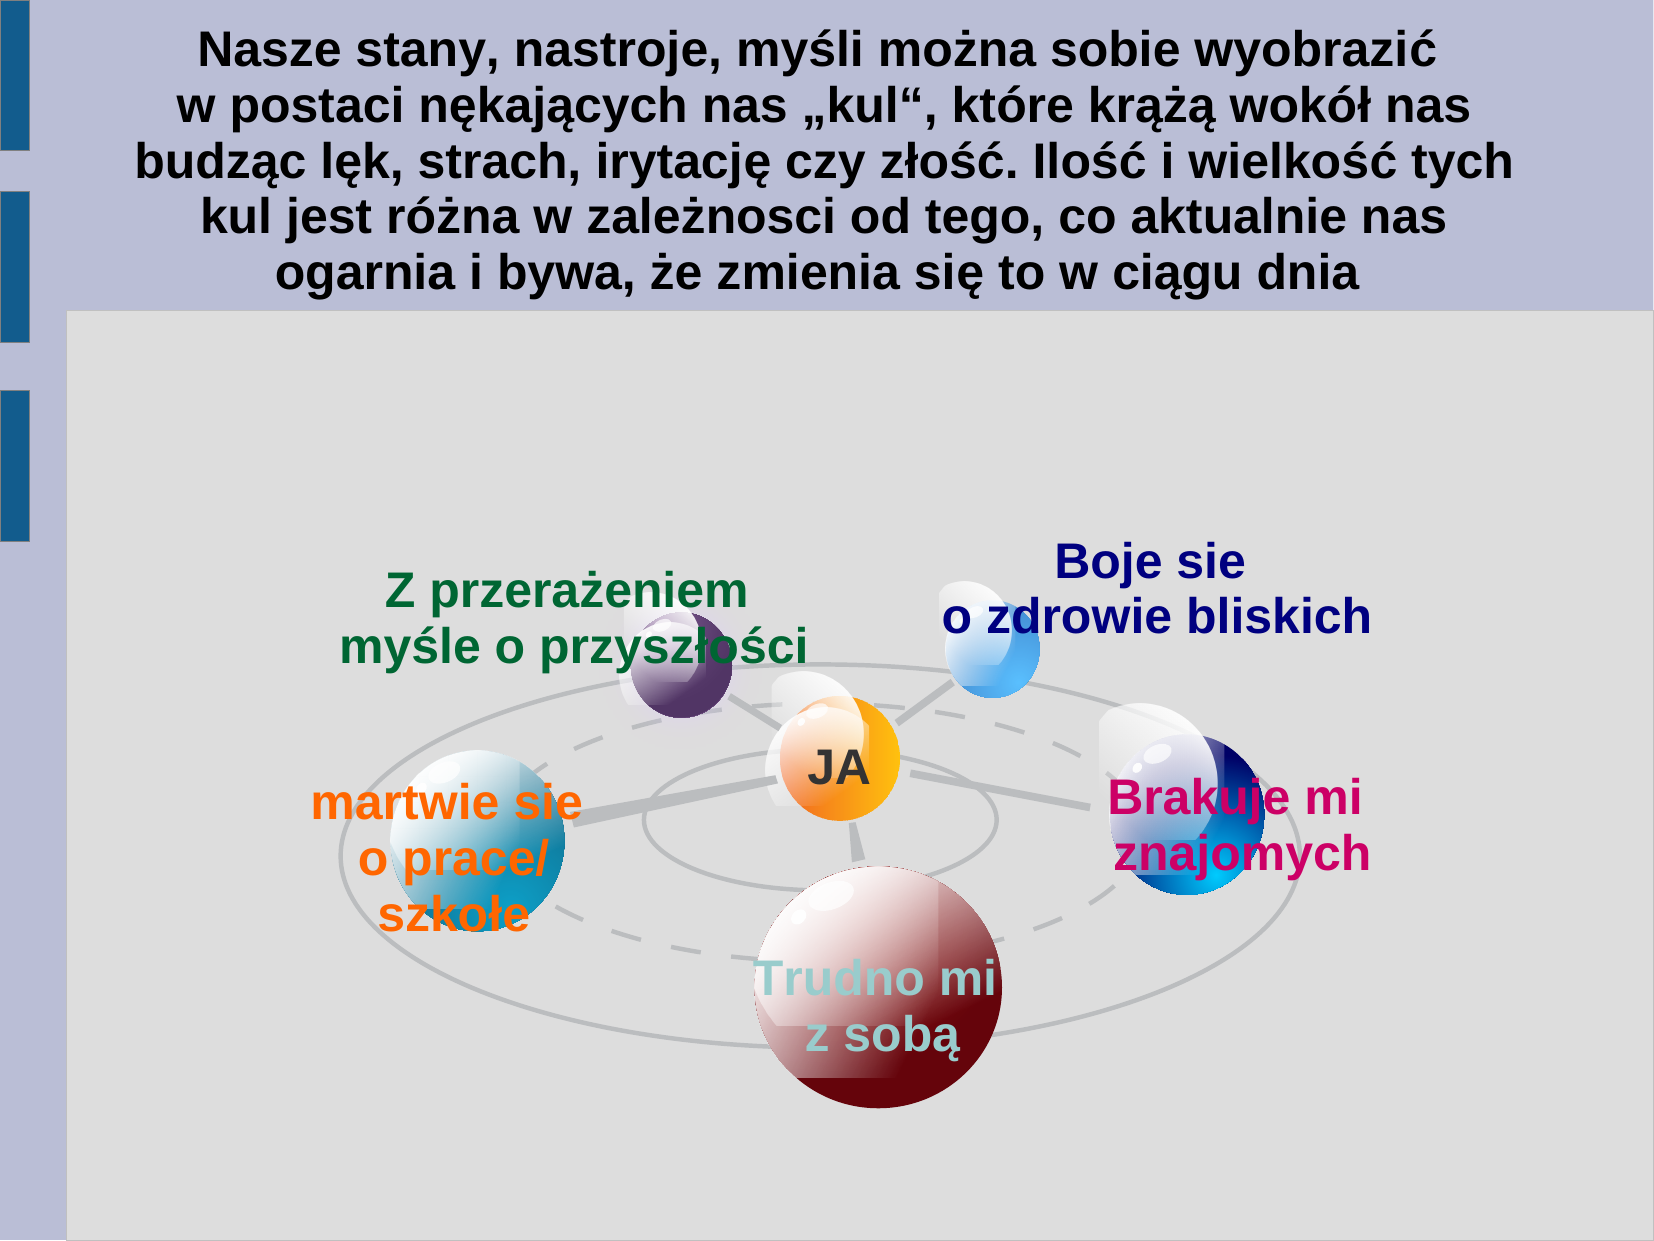

# Nasze stany, nastroje, myśli można sobie wyobrazić w postaci nękających nas „kul“, które krążą wokół nas budząc lęk, strach, irytację czy złość. Ilość i wielkość tych kul jest różna w zależnosci od tego, co aktualnie nas ogarnia i bywa, że zmienia się to w ciągu dnia
Boje sie
o zdrowie bliskich
Z przerażeniem
myśle o przyszłości
JA
Brakuje mi
znajomych
martwie sie
o prace/ szkołe
Trudno mi
z sobą